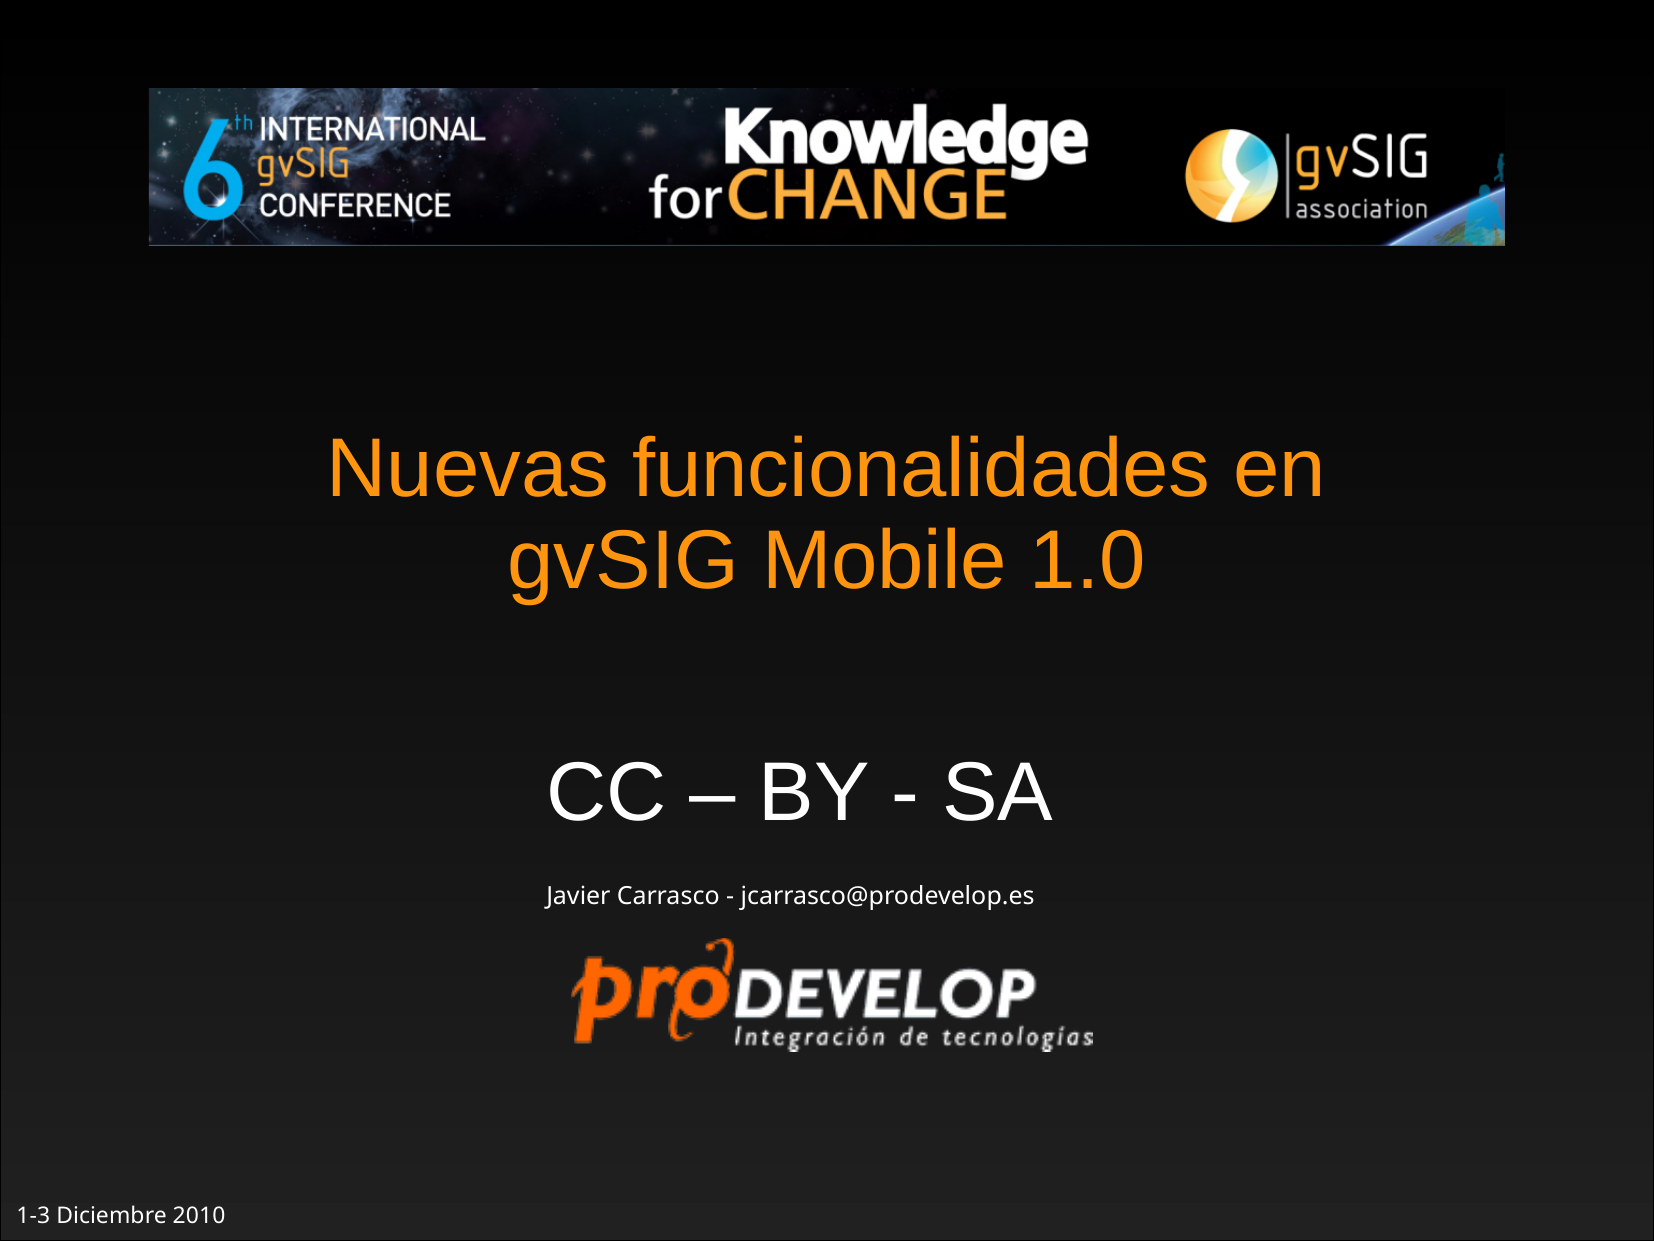

Nuevas funcionalidades en
gvSIG Mobile 1.0
CC – BY - SA
Javier Carrasco - jcarrasco@prodevelop.es